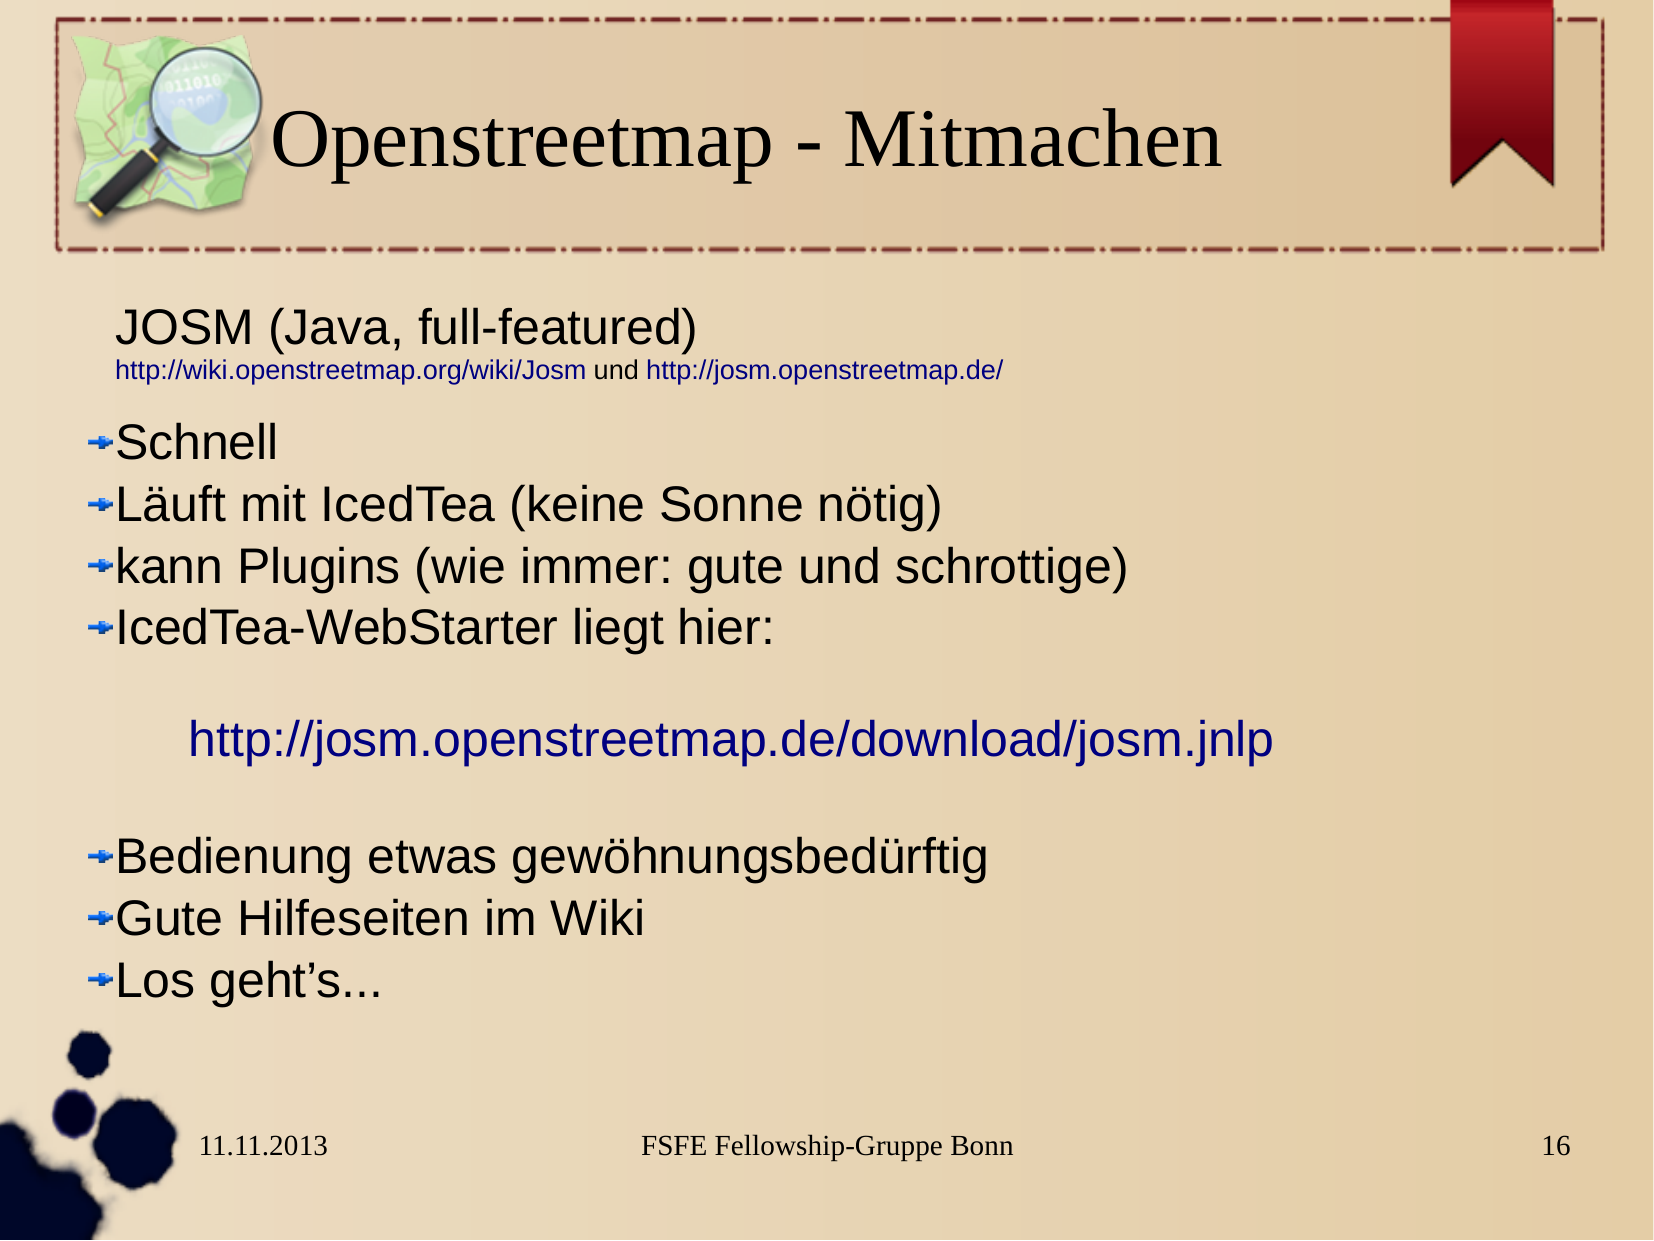

# Openstreetmap - Mitmachen
JOSM (Java, full-featured)
http://wiki.openstreetmap.org/wiki/Josm und http://josm.openstreetmap.de/
Schnell
Läuft mit IcedTea (keine Sonne nötig)
kann Plugins (wie immer: gute und schrottige)
IcedTea-WebStarter liegt hier:
	http://josm.openstreetmap.de/download/josm.jnlp
Bedienung etwas gewöhnungsbedürftig
Gute Hilfeseiten im Wiki
Los geht’s...
 11.11.2013
FSFE Fellowship-Gruppe Bonn
16